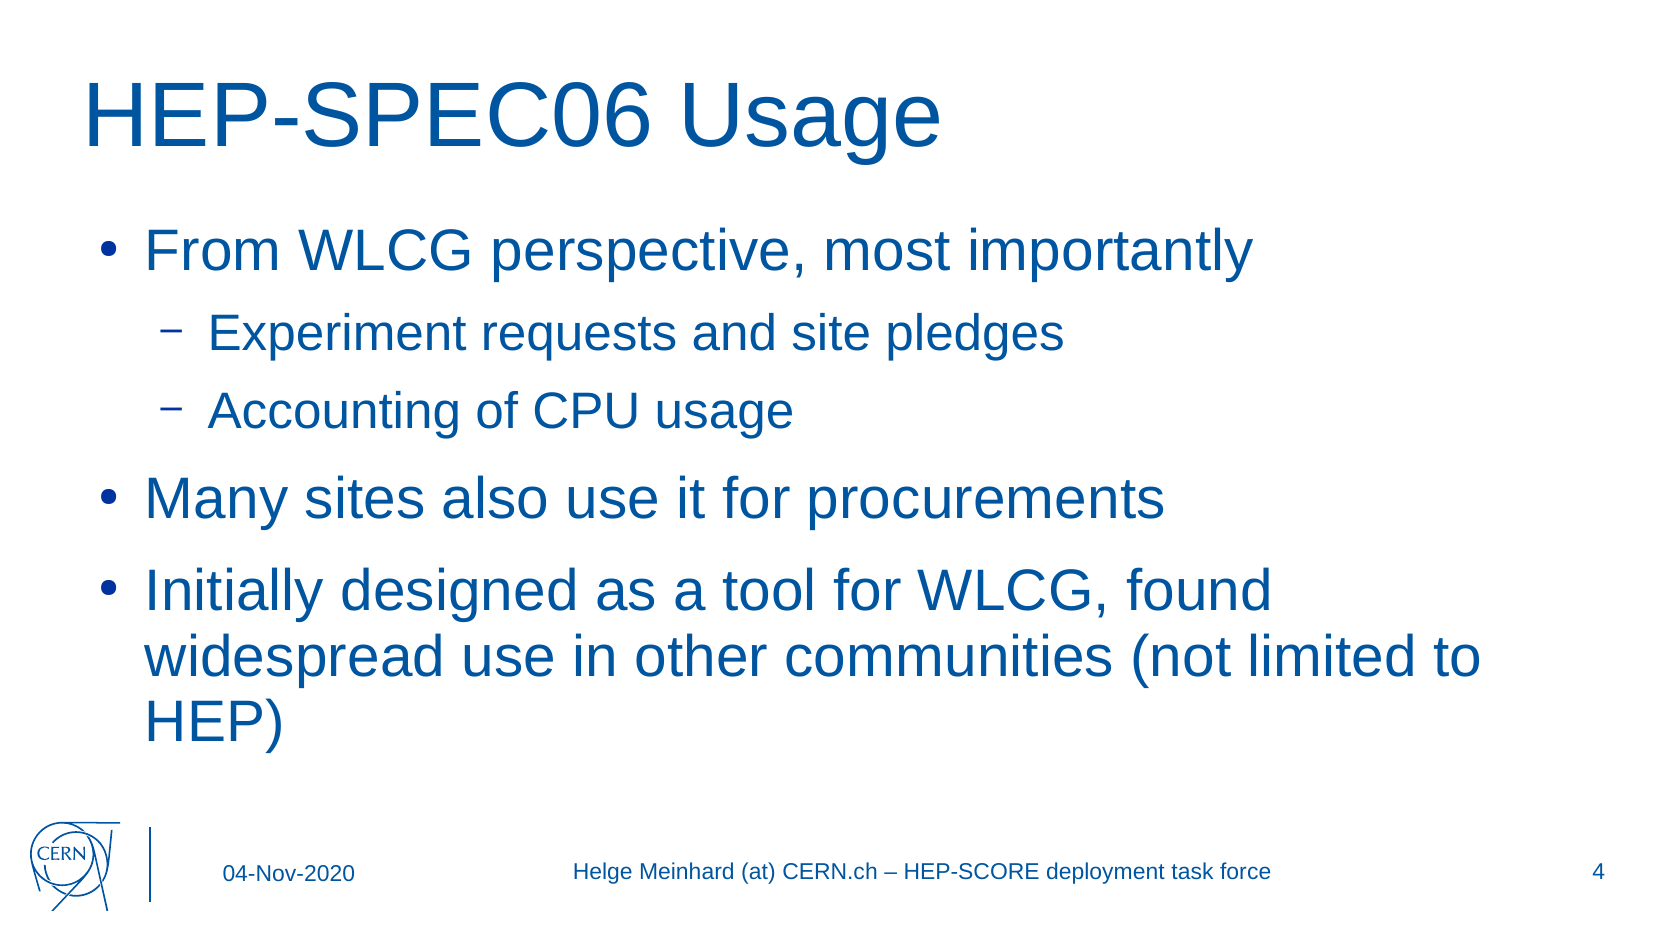

# HEP-SPEC06 Usage
From WLCG perspective, most importantly
Experiment requests and site pledges
Accounting of CPU usage
Many sites also use it for procurements
Initially designed as a tool for WLCG, found widespread use in other communities (not limited to HEP)
Helge Meinhard (at) CERN.ch – HEP-SCORE deployment task force
4
04-Nov-2020